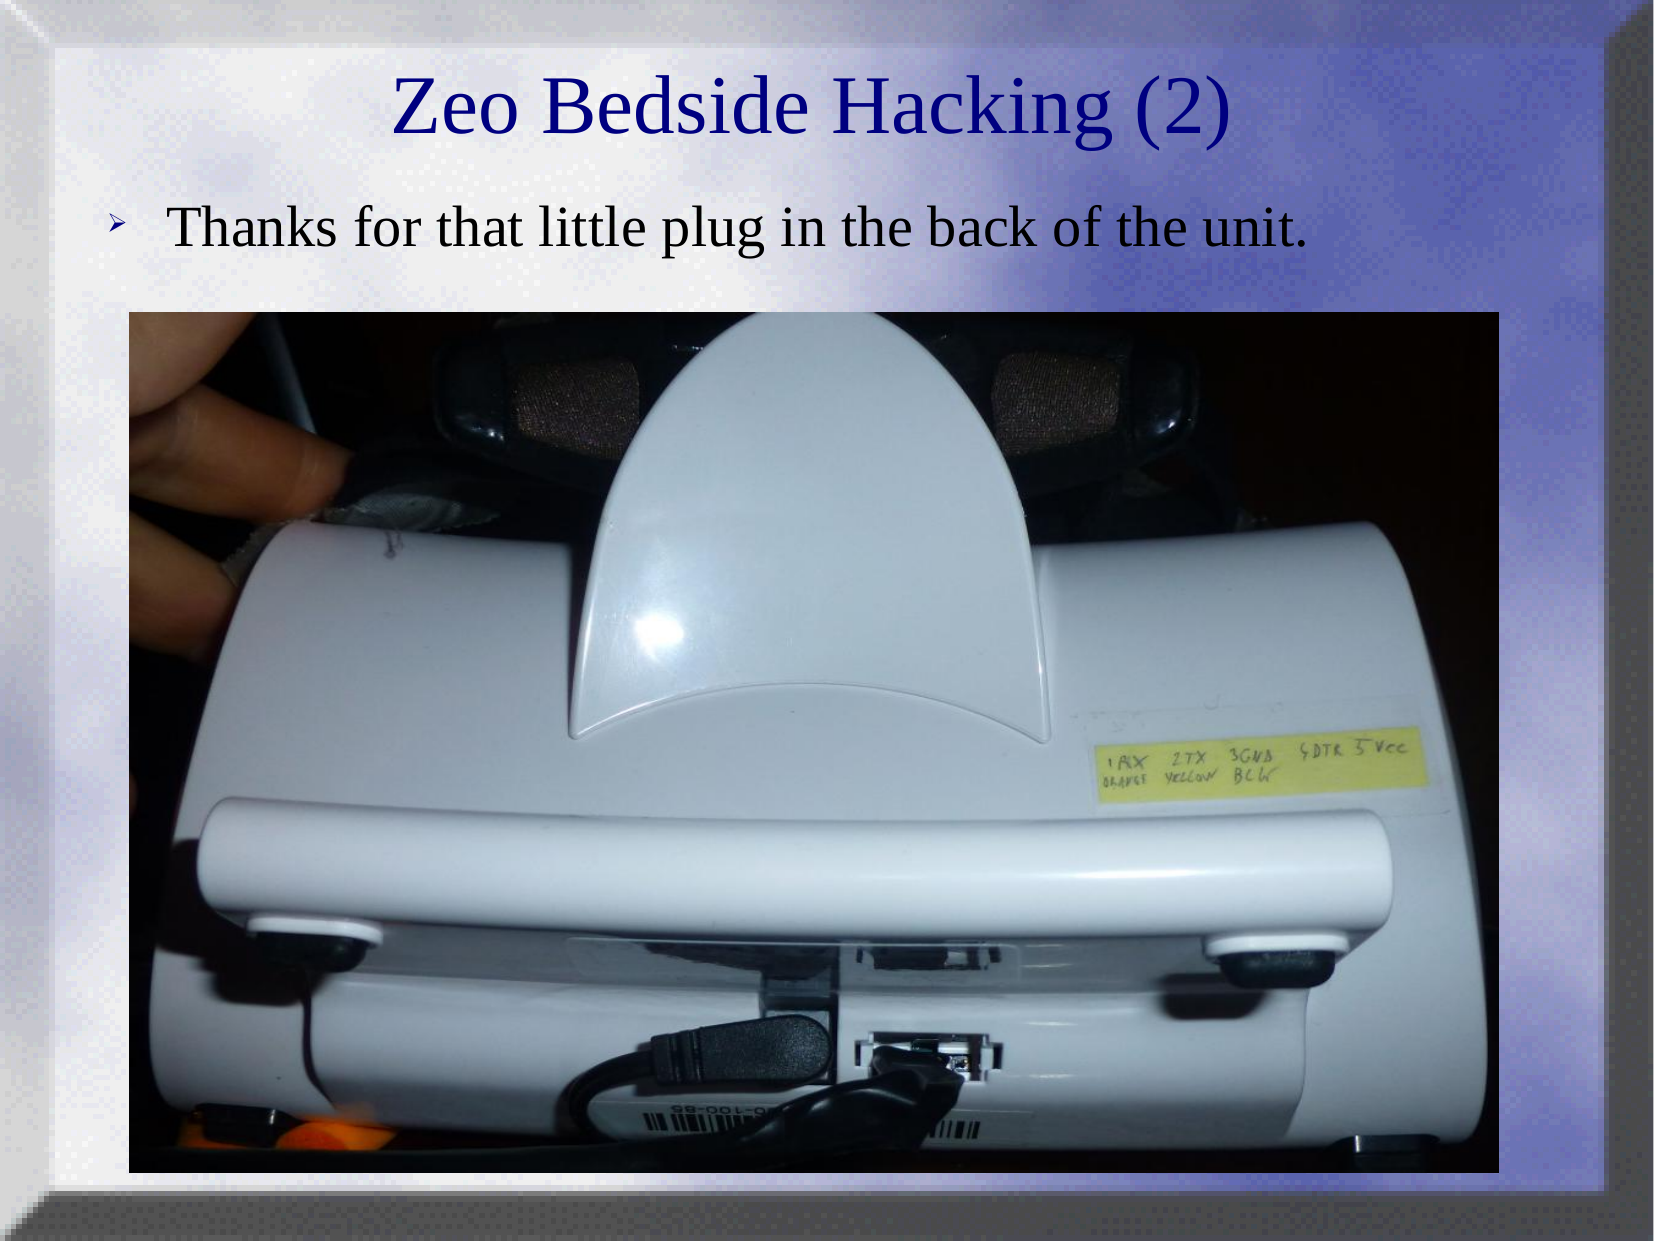

# Zeo Bedside Hacking (2)
Thanks for that little plug in the back of the unit.